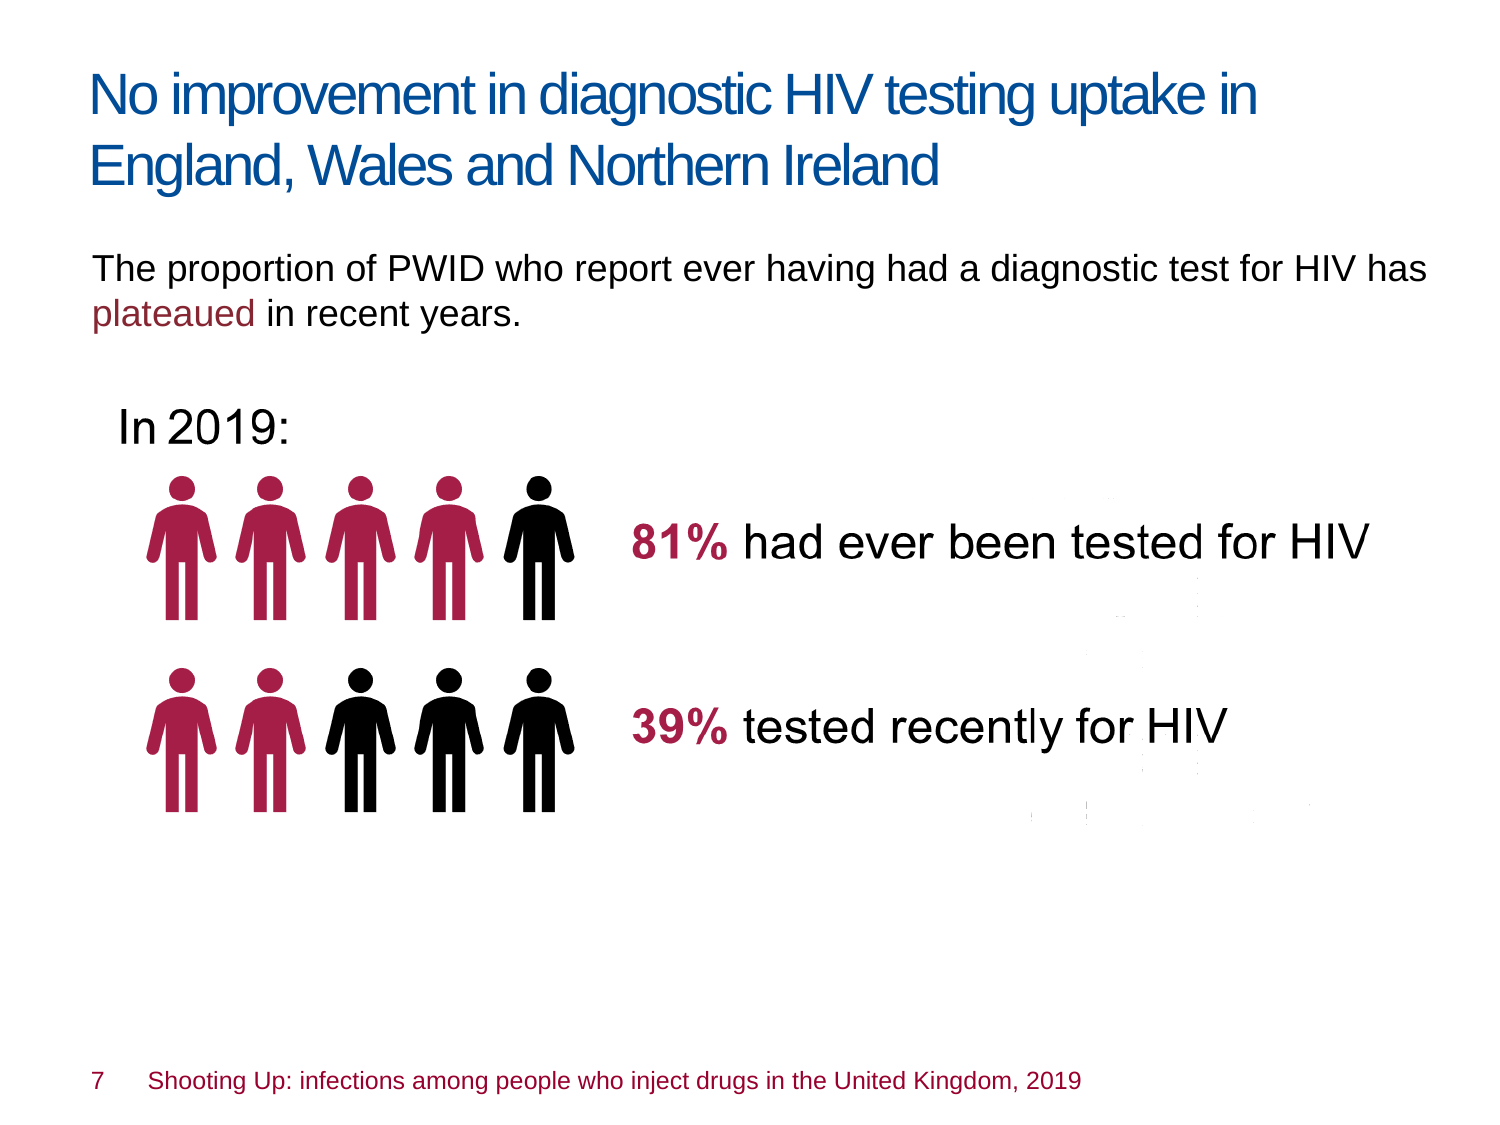

# No improvement in diagnostic HIV testing uptake in England, Wales and Northern Ireland
The proportion of PWID who report ever having had a diagnostic test for HIV has plateaued in recent years.
Shooting Up: infections among people who inject drugs in the United Kingdom, 2019